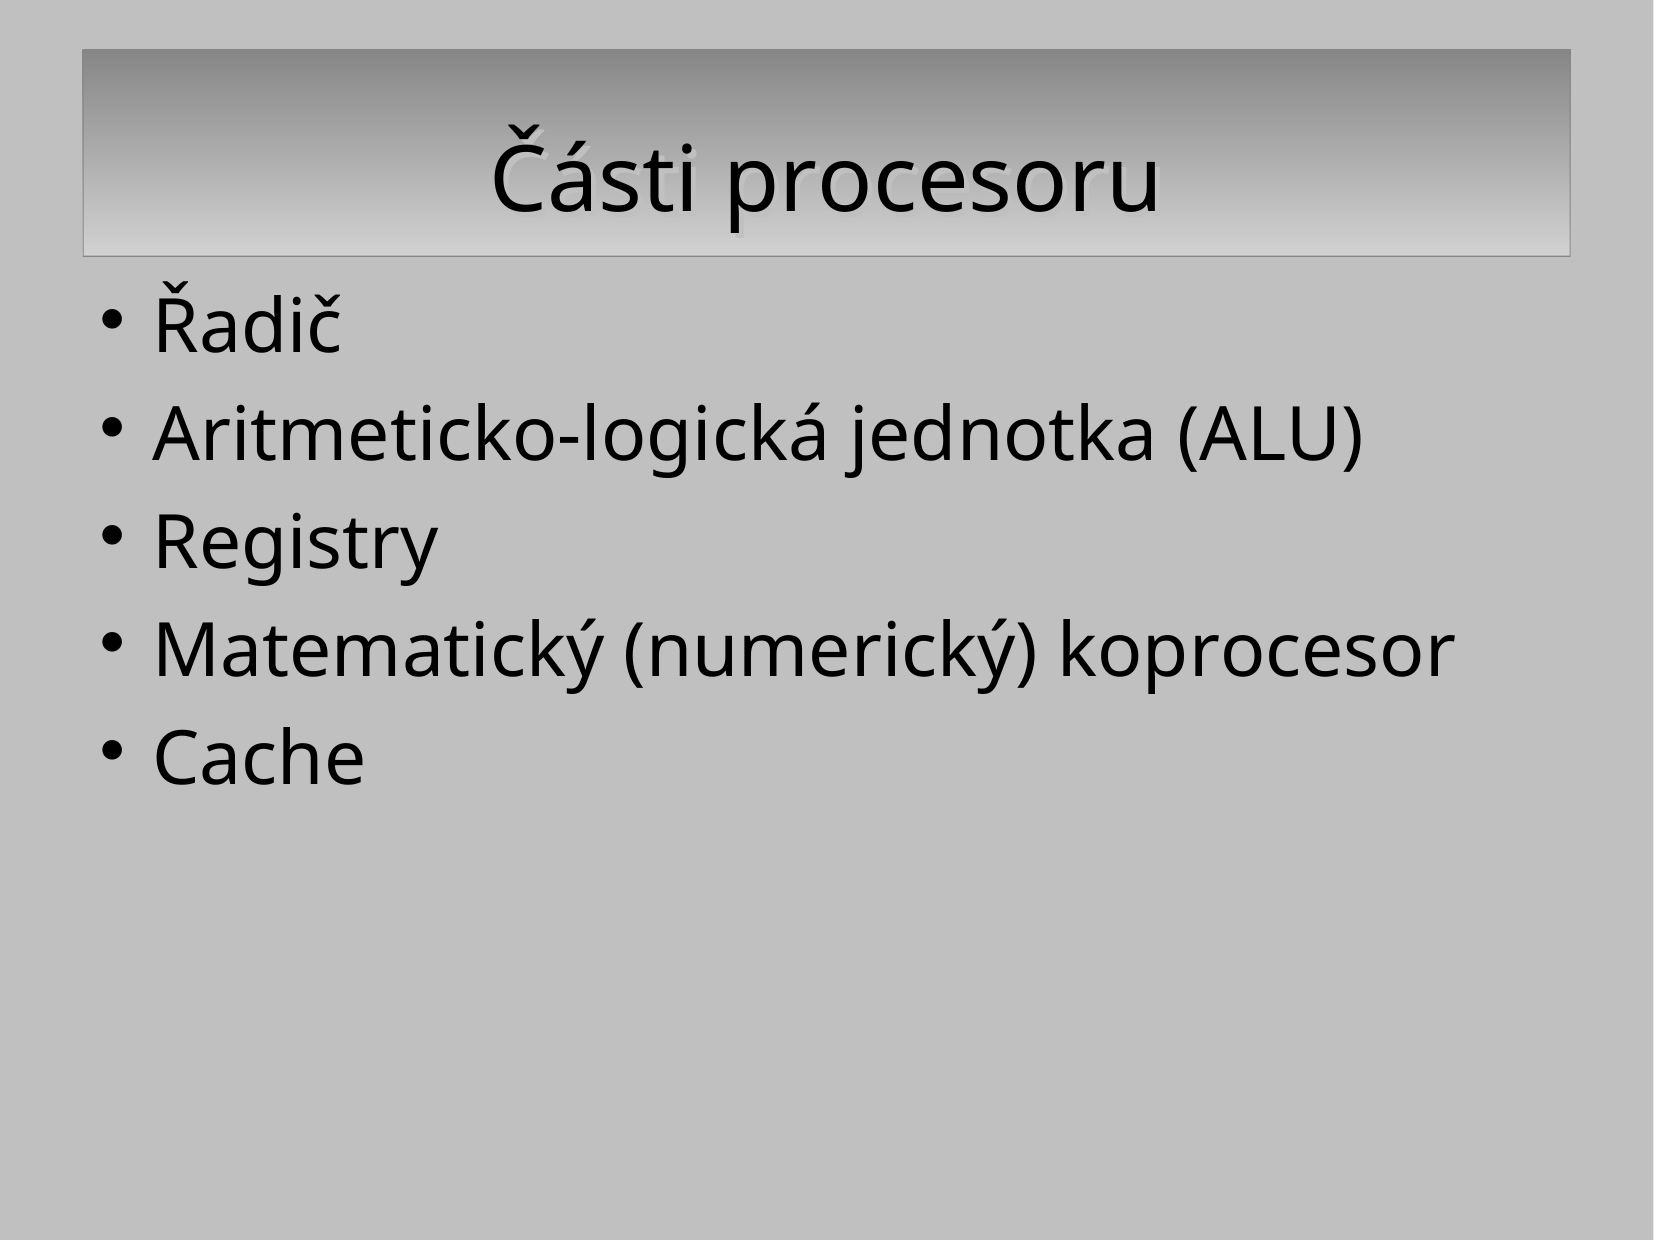

# Části procesoru
Řadič
Aritmeticko-logická jednotka (ALU)‏
Registry
Matematický (numerický) koprocesor
Cache